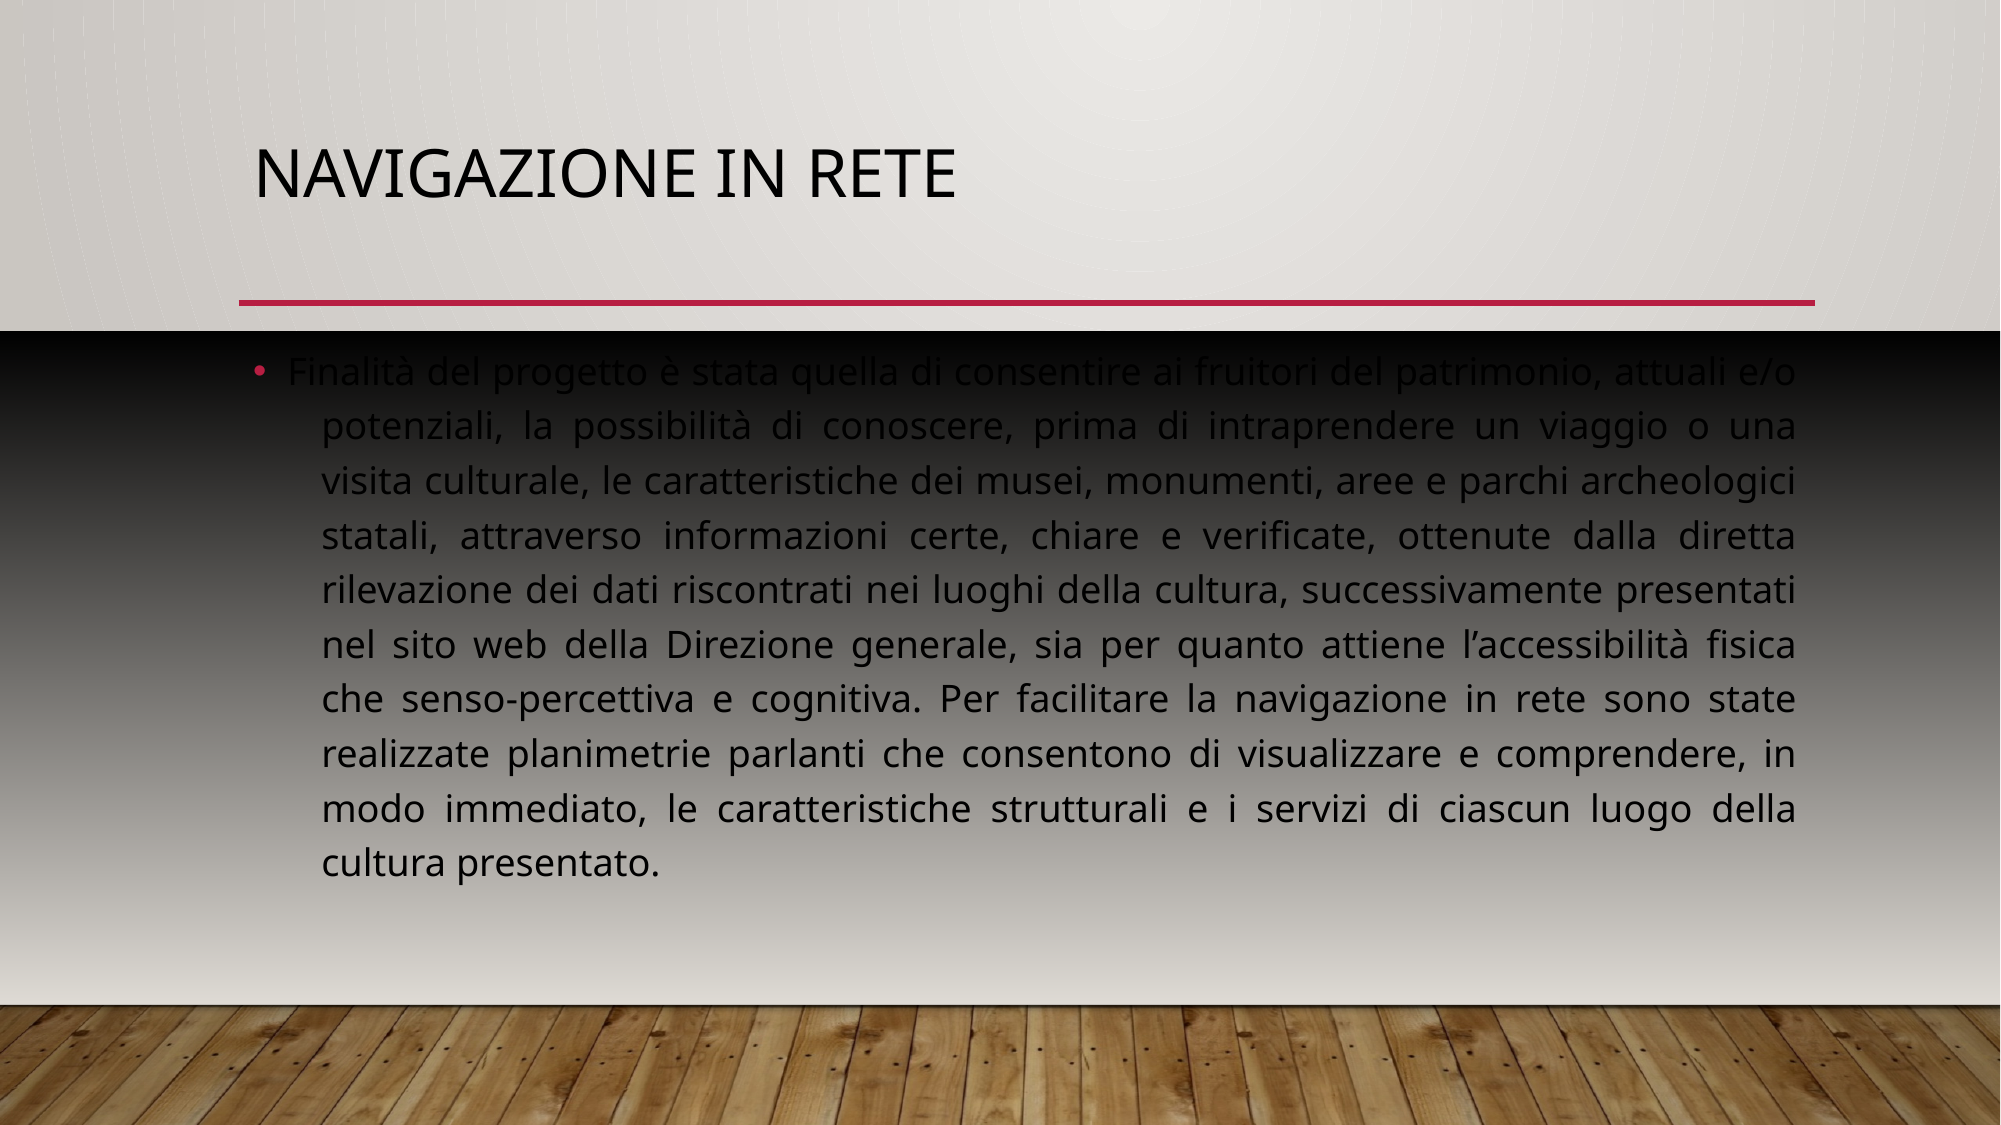

# Navigazione in rete
Finalità del progetto è stata quella di consentire ai fruitori del patrimonio, attuali e/o potenziali, la possibilità di conoscere, prima di intraprendere un viaggio o una visita culturale, le caratteristiche dei musei, monumenti, aree e parchi archeologici statali, attraverso informazioni certe, chiare e verificate, ottenute dalla diretta rilevazione dei dati riscontrati nei luoghi della cultura, successivamente presentati nel sito web della Direzione generale, sia per quanto attiene l’accessibilità fisica che senso-percettiva e cognitiva. Per facilitare la navigazione in rete sono state realizzate planimetrie parlanti che consentono di visualizzare e comprendere, in modo immediato, le caratteristiche strutturali e i servizi di ciascun luogo della cultura presentato.